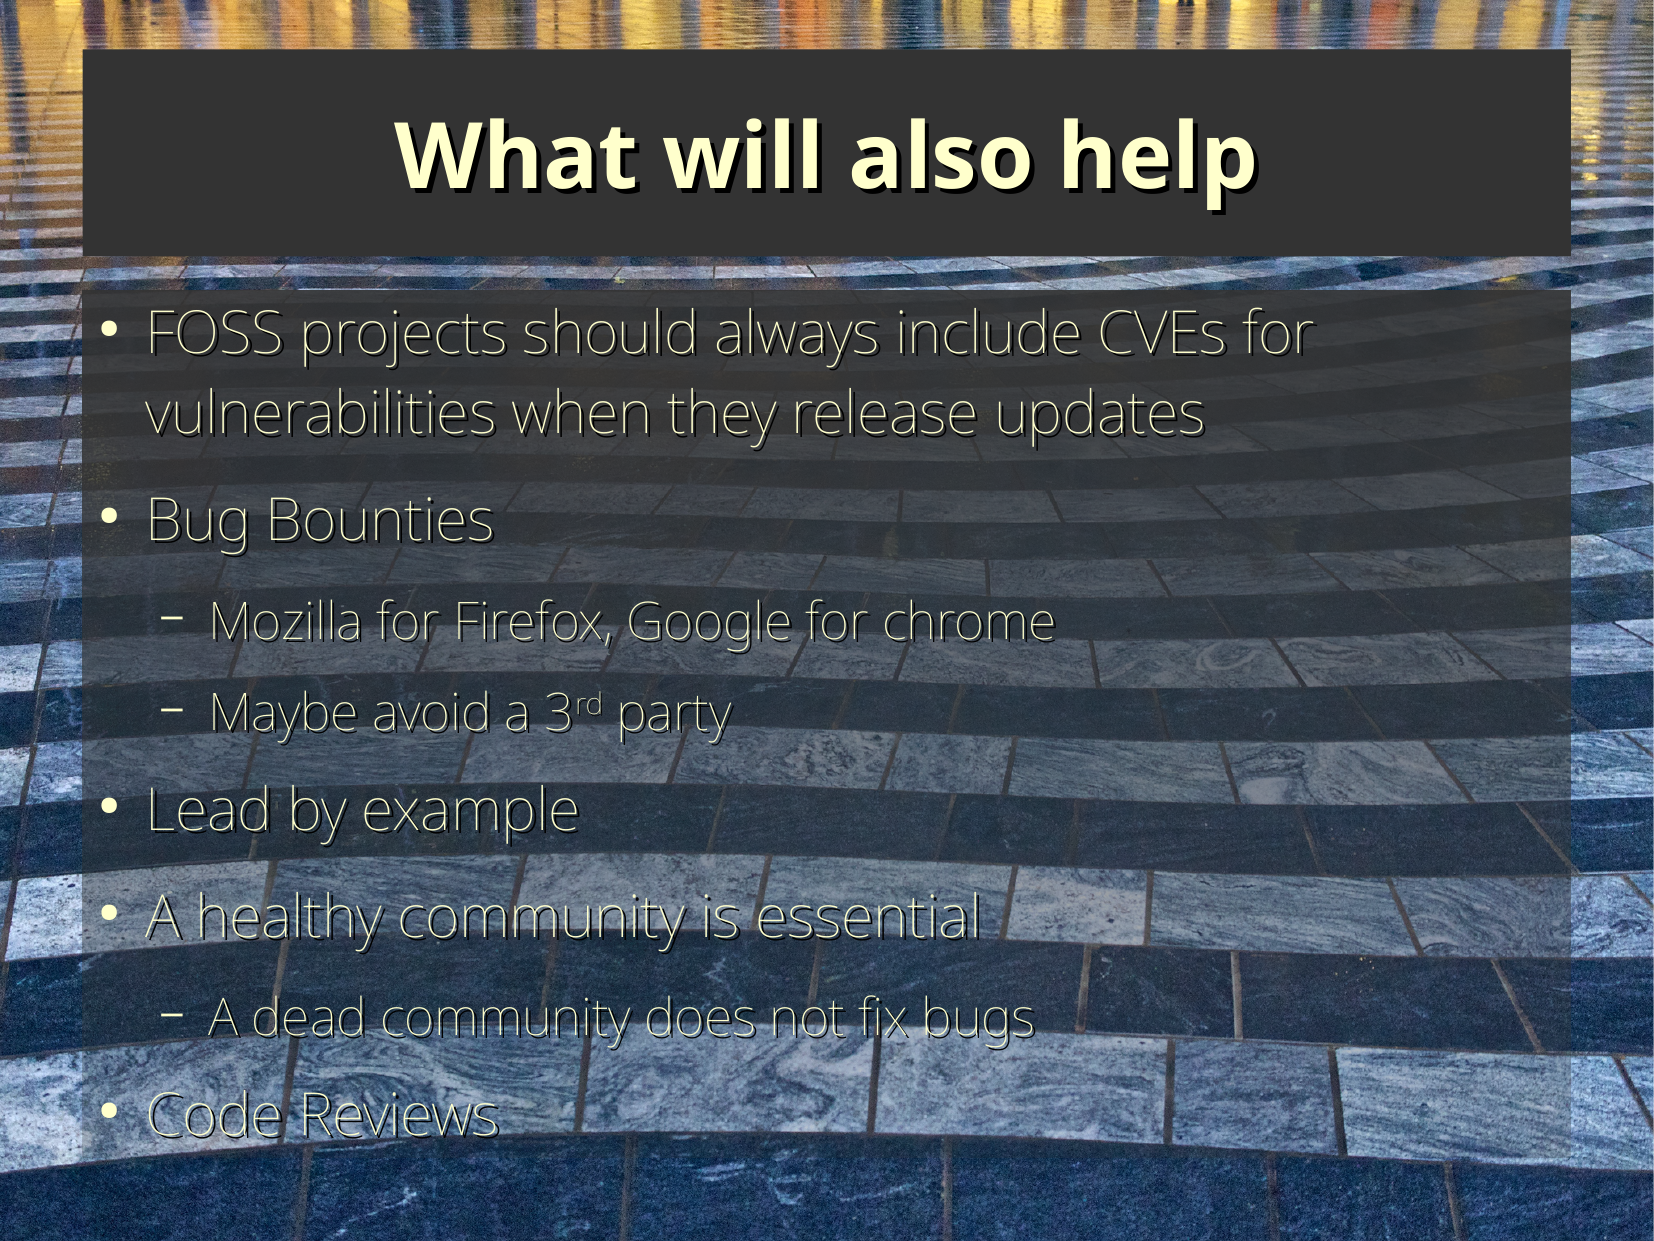

# What will also help
FOSS projects should always include CVEs for vulnerabilities when they release updates
Bug Bounties
Mozilla for Firefox, Google for chrome
Maybe avoid a 3rd party
Lead by example
A healthy community is essential
A dead community does not fix bugs
Code Reviews